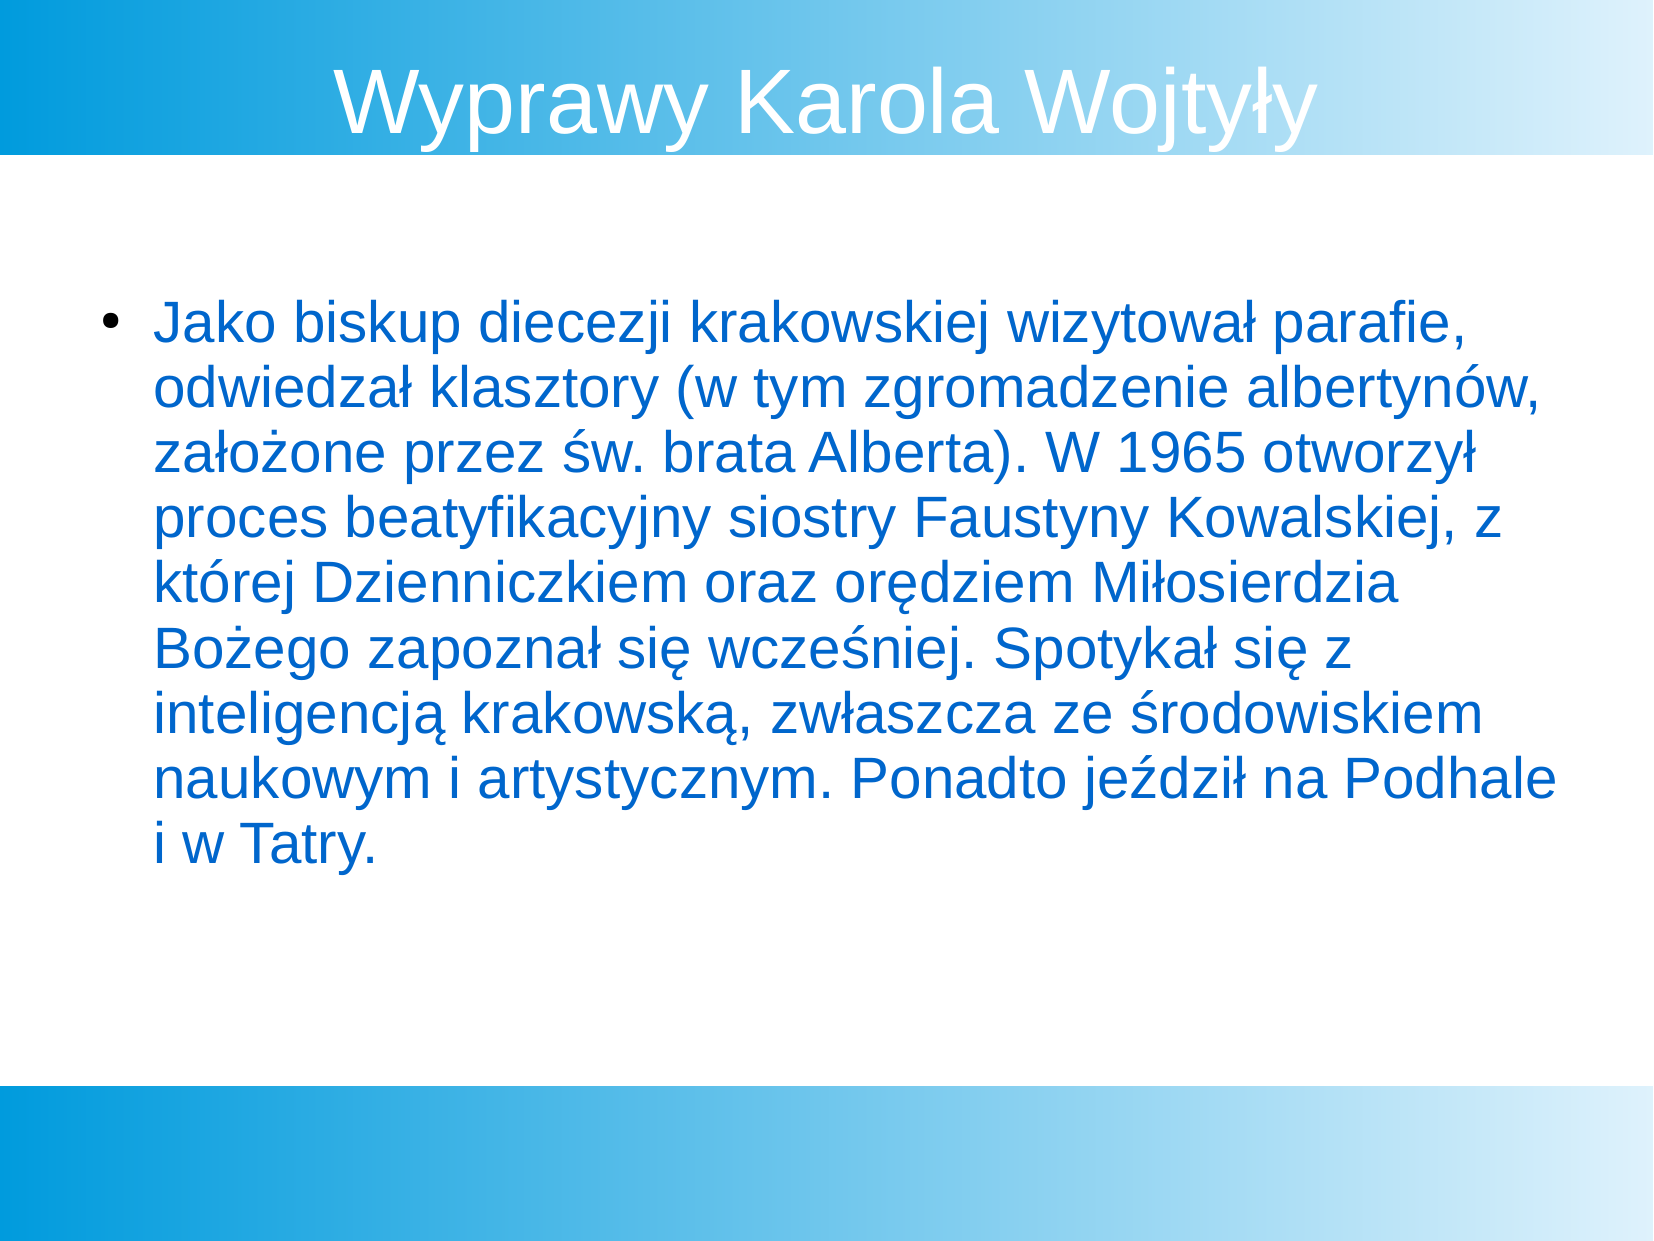

# Wyprawy Karola Wojtyły
Jako biskup diecezji krakowskiej wizytował parafie, odwiedzał klasztory (w tym zgromadzenie albertynów, założone przez św. brata Alberta). W 1965 otworzył proces beatyfikacyjny siostry Faustyny Kowalskiej, z której Dzienniczkiem oraz orędziem Miłosierdzia Bożego zapoznał się wcześniej. Spotykał się z inteligencją krakowską, zwłaszcza ze środowiskiem naukowym i artystycznym. Ponadto jeździł na Podhale i w Tatry.